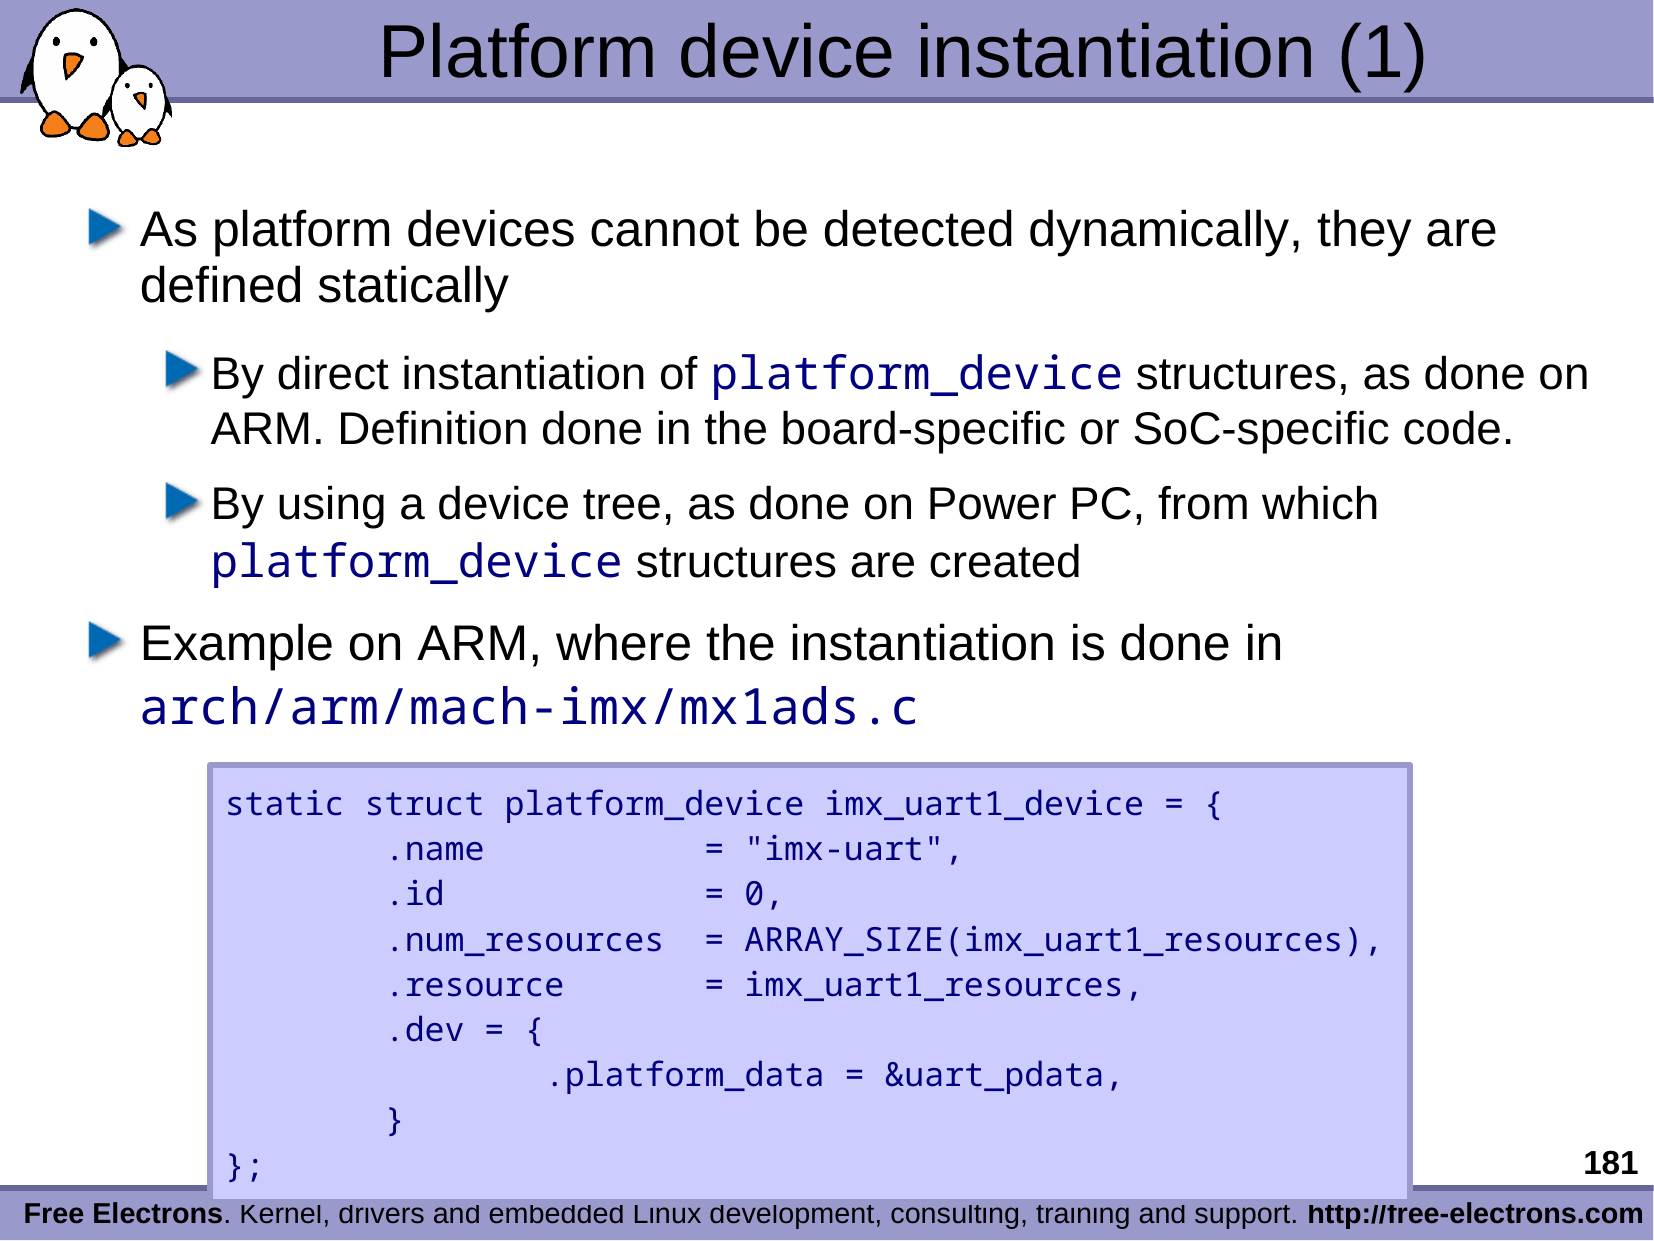

# Platform device instantiation (1)
As platform devices cannot be detected dynamically, they are defined statically
By direct instantiation of platform_device structures, as done on ARM. Definition done in the board-specific or SoC-specific code.
By using a device tree, as done on Power PC, from which platform_device structures are created
Example on ARM, where the instantiation is done in arch/arm/mach-imx/mx1ads.c
static struct platform_device imx_uart1_device = {
 .name = "imx-uart",
 .id = 0,
 .num_resources = ARRAY_SIZE(imx_uart1_resources),
 .resource = imx_uart1_resources,
 .dev = {
 .platform_data = &uart_pdata,
 }
};